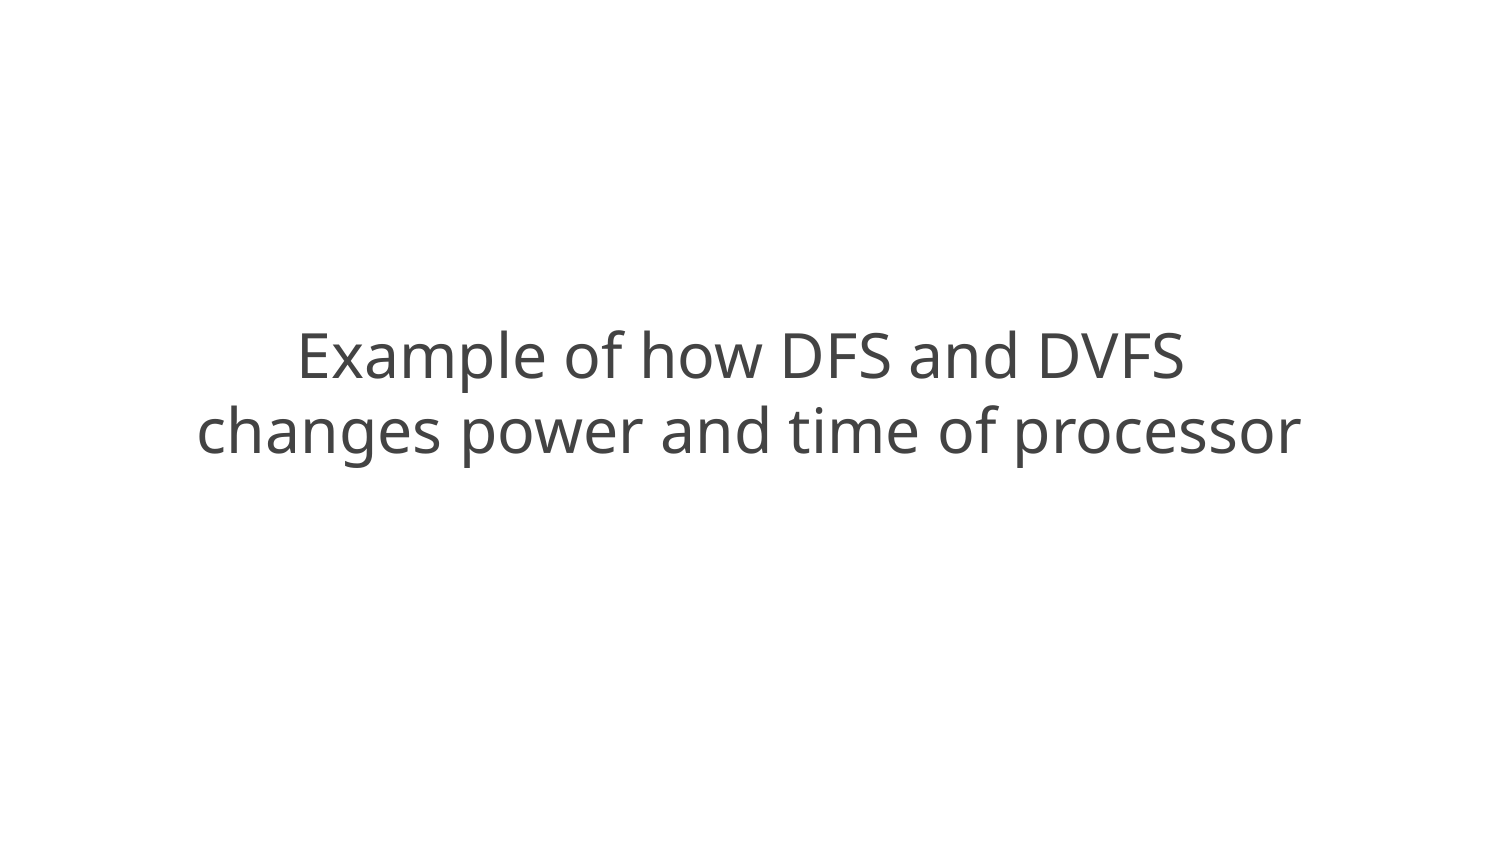

Example of how DFS and DVFS
changes power and time of processor